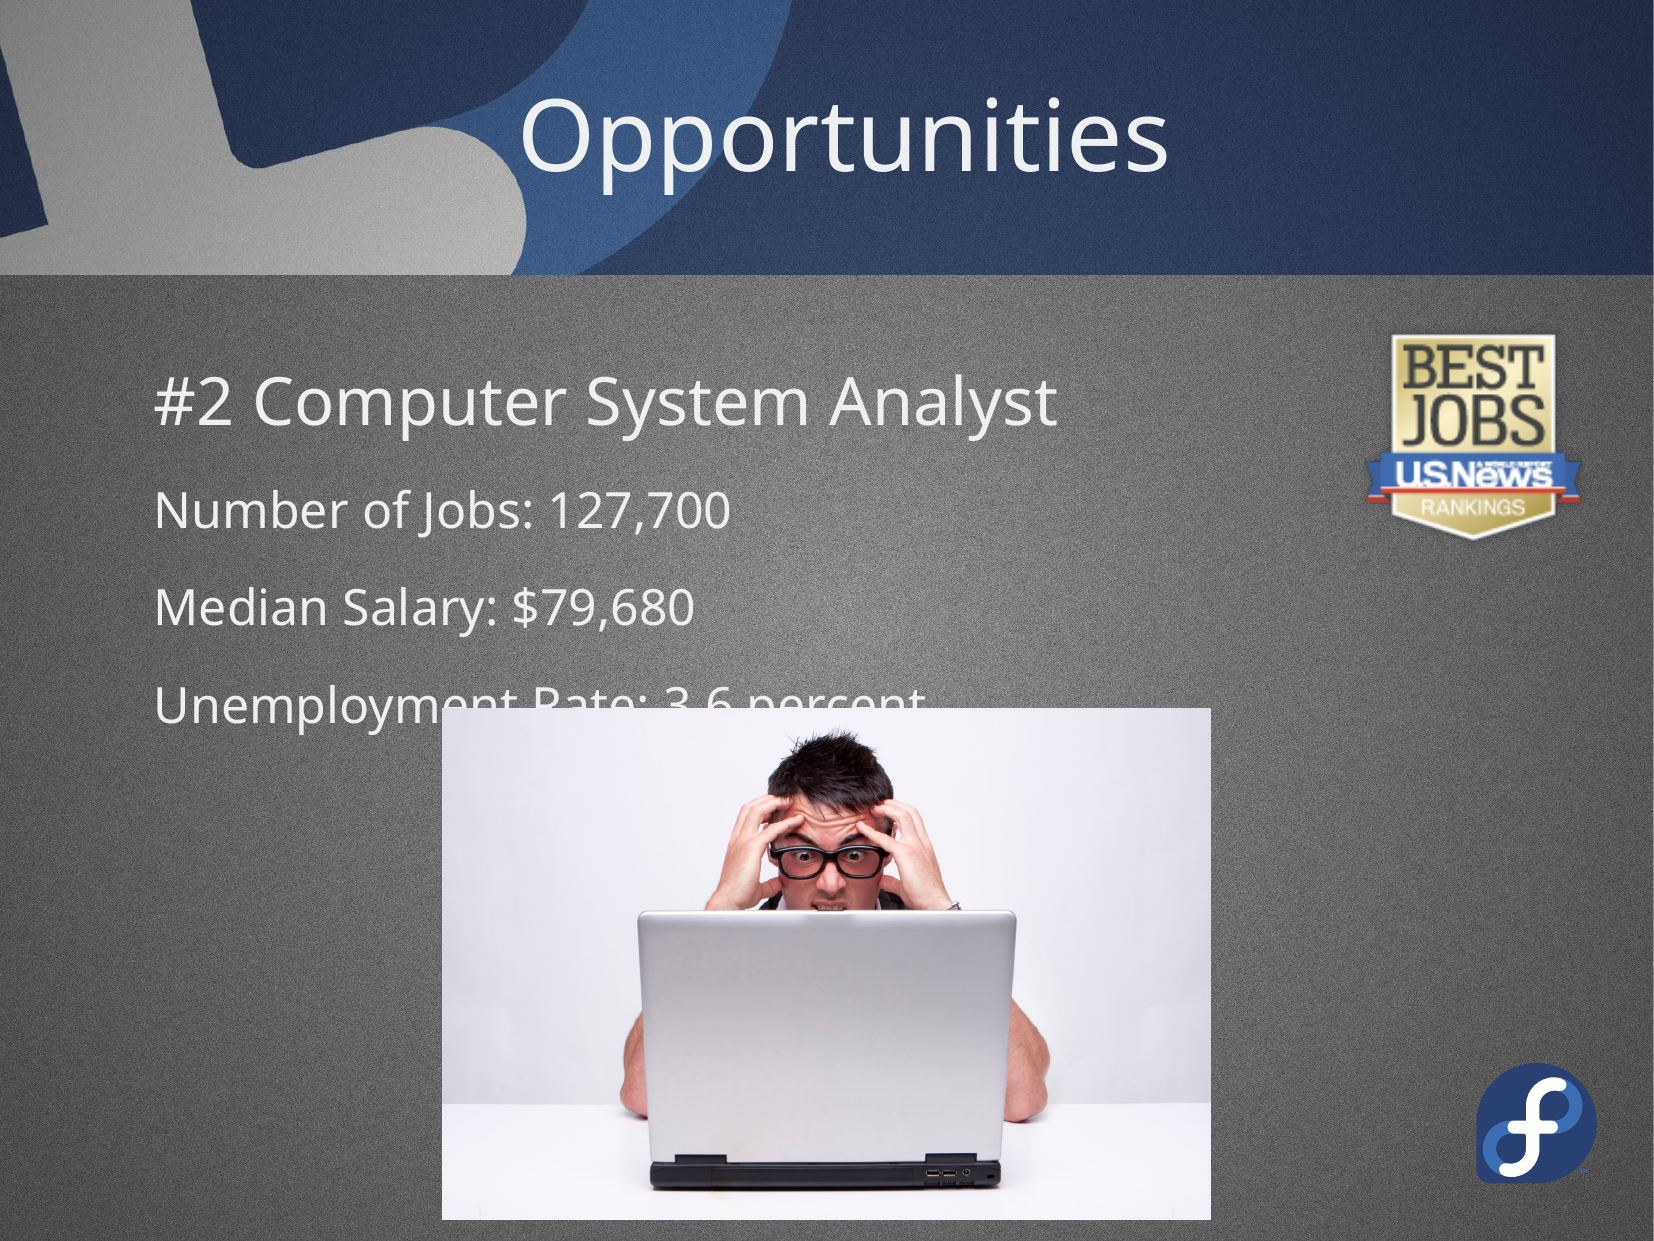

# Opportunities
#2 Computer System Analyst
Number of Jobs: 127,700
Median Salary: $79,680
Unemployment Rate: 3.6 percent